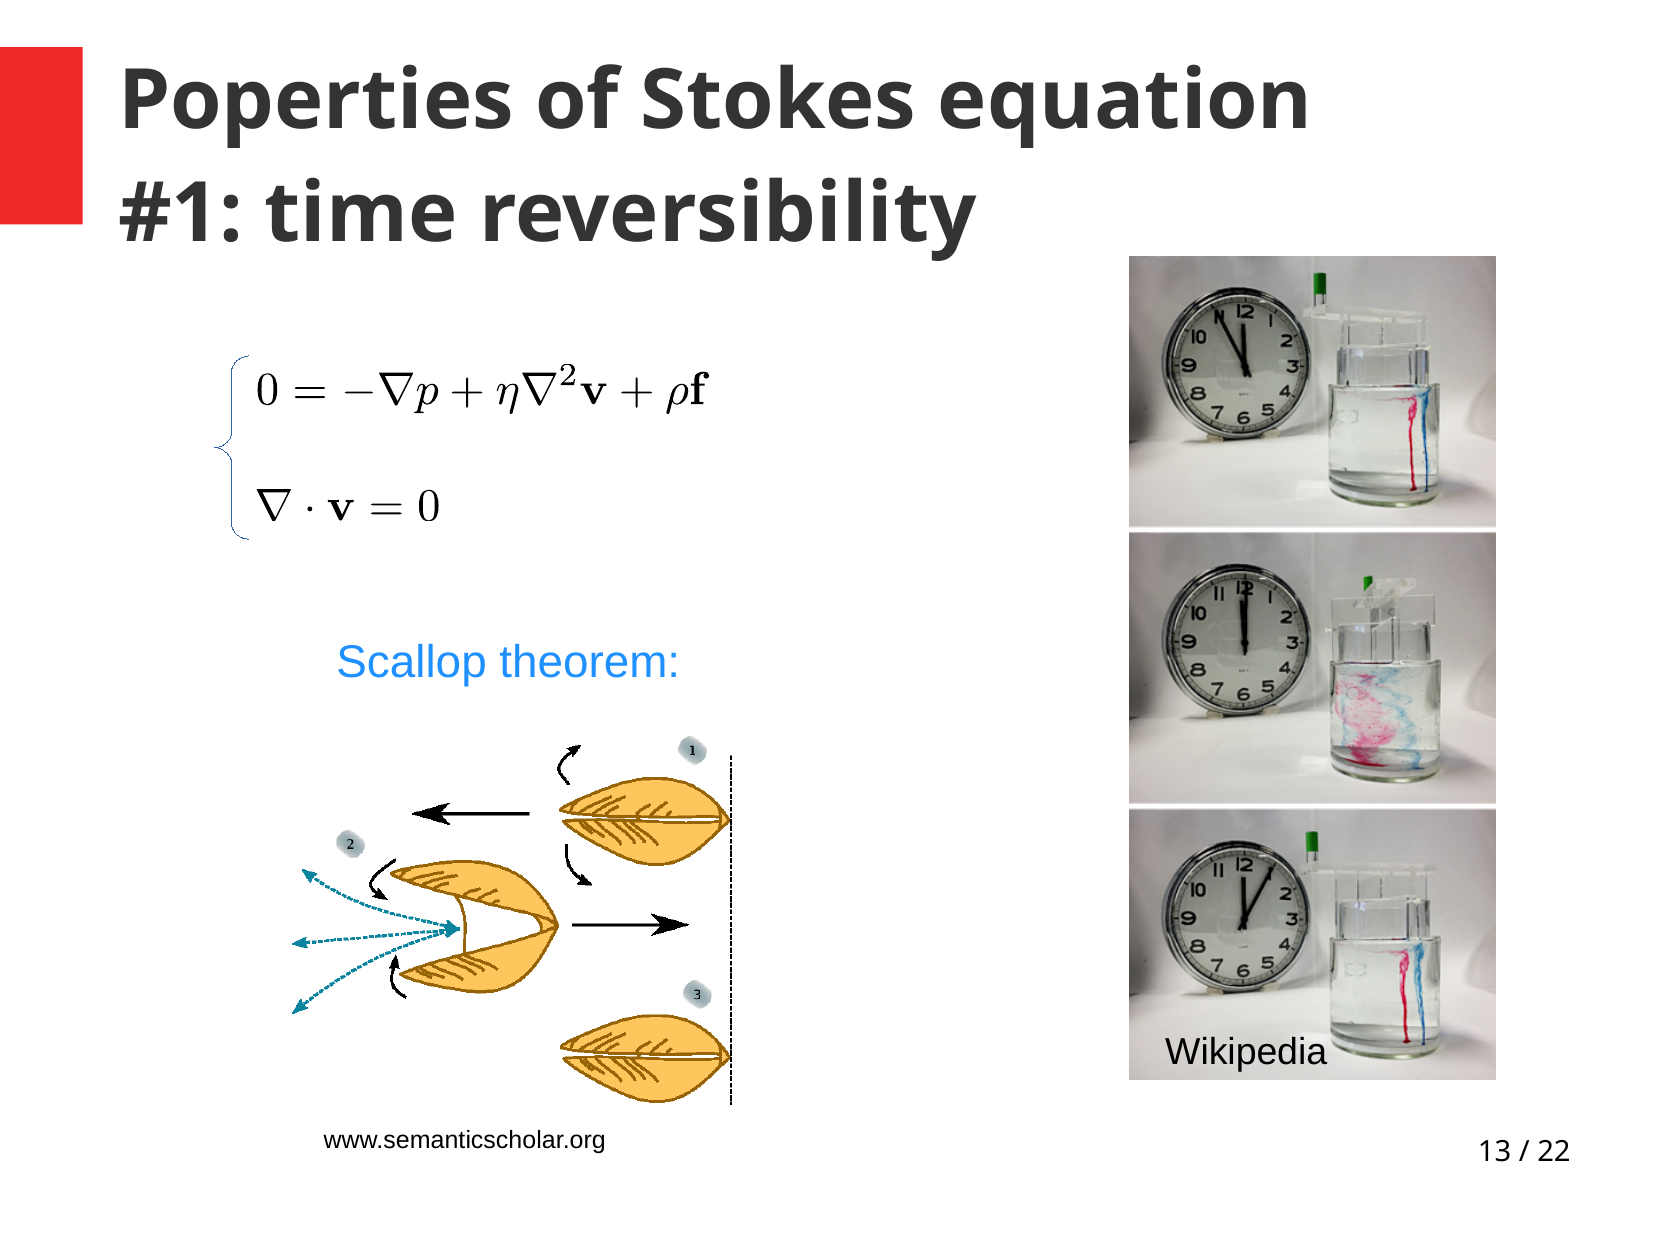

# Poperties of Stokes equation #1: time reversibility
Wikipedia
Scallop theorem:
www.semanticscholar.org
13